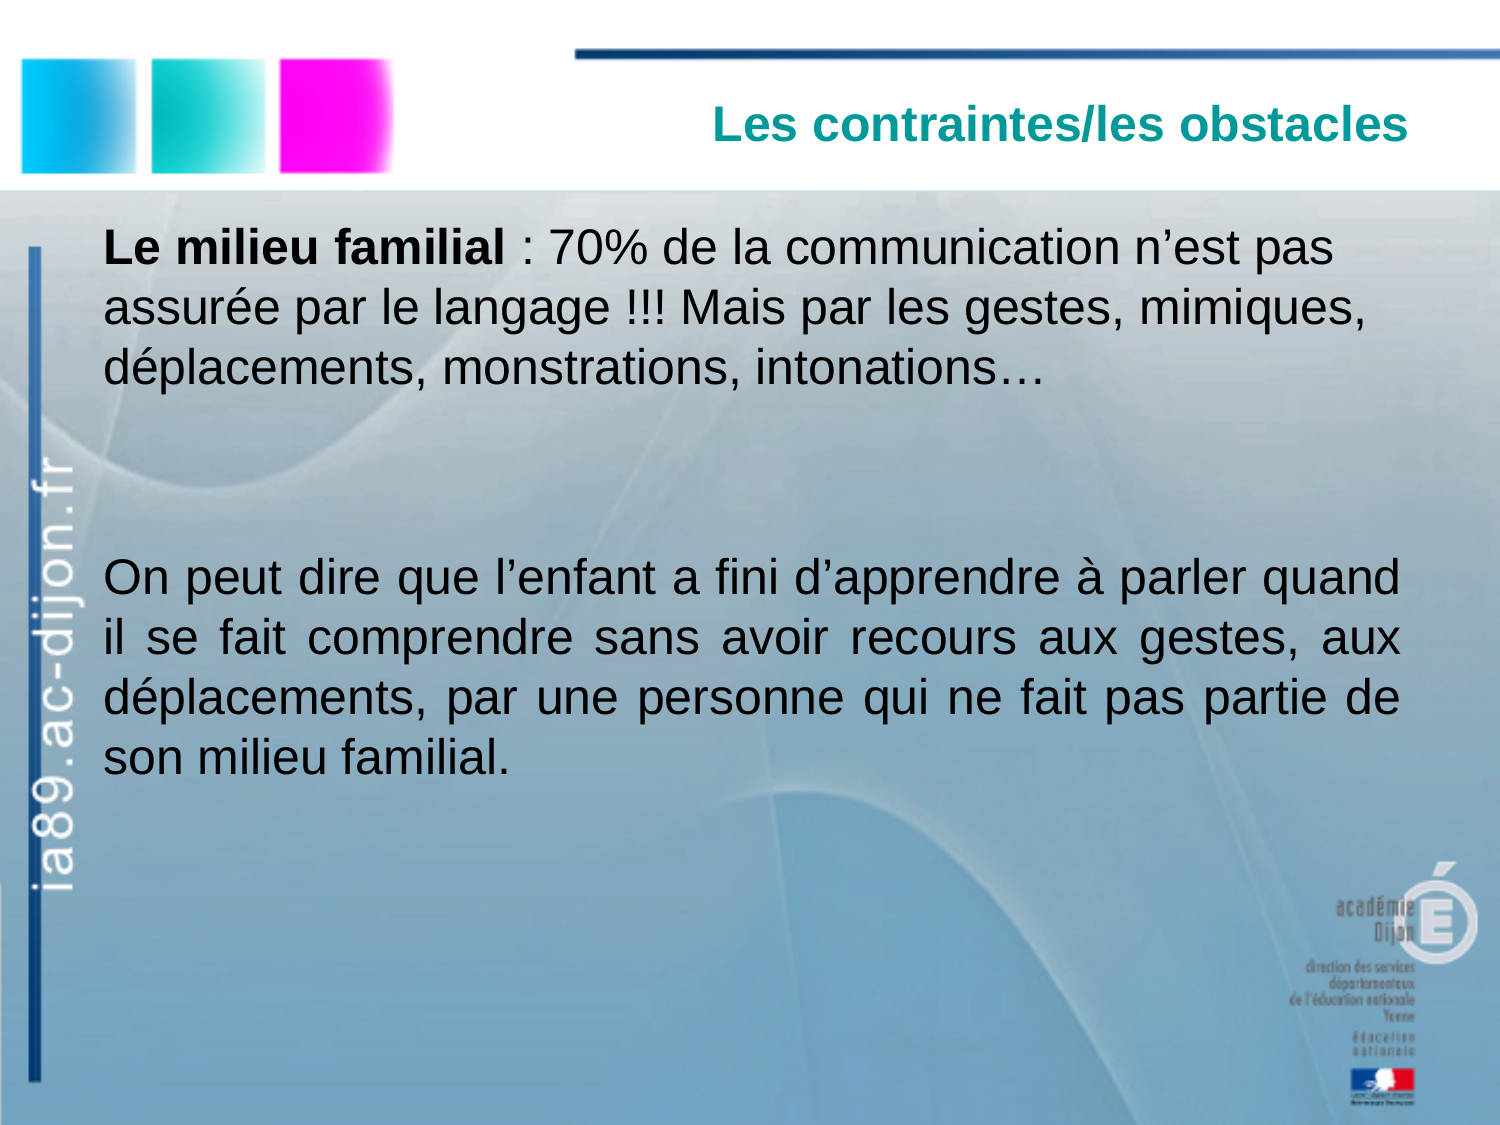

# Les contraintes/les obstacles
Le milieu familial : 70% de la communication n’est pas assurée par le langage !!! Mais par les gestes, mimiques, déplacements, monstrations, intonations…
On peut dire que l’enfant a fini d’apprendre à parler quand il se fait comprendre sans avoir recours aux gestes, aux déplacements, par une personne qui ne fait pas partie de son milieu familial.